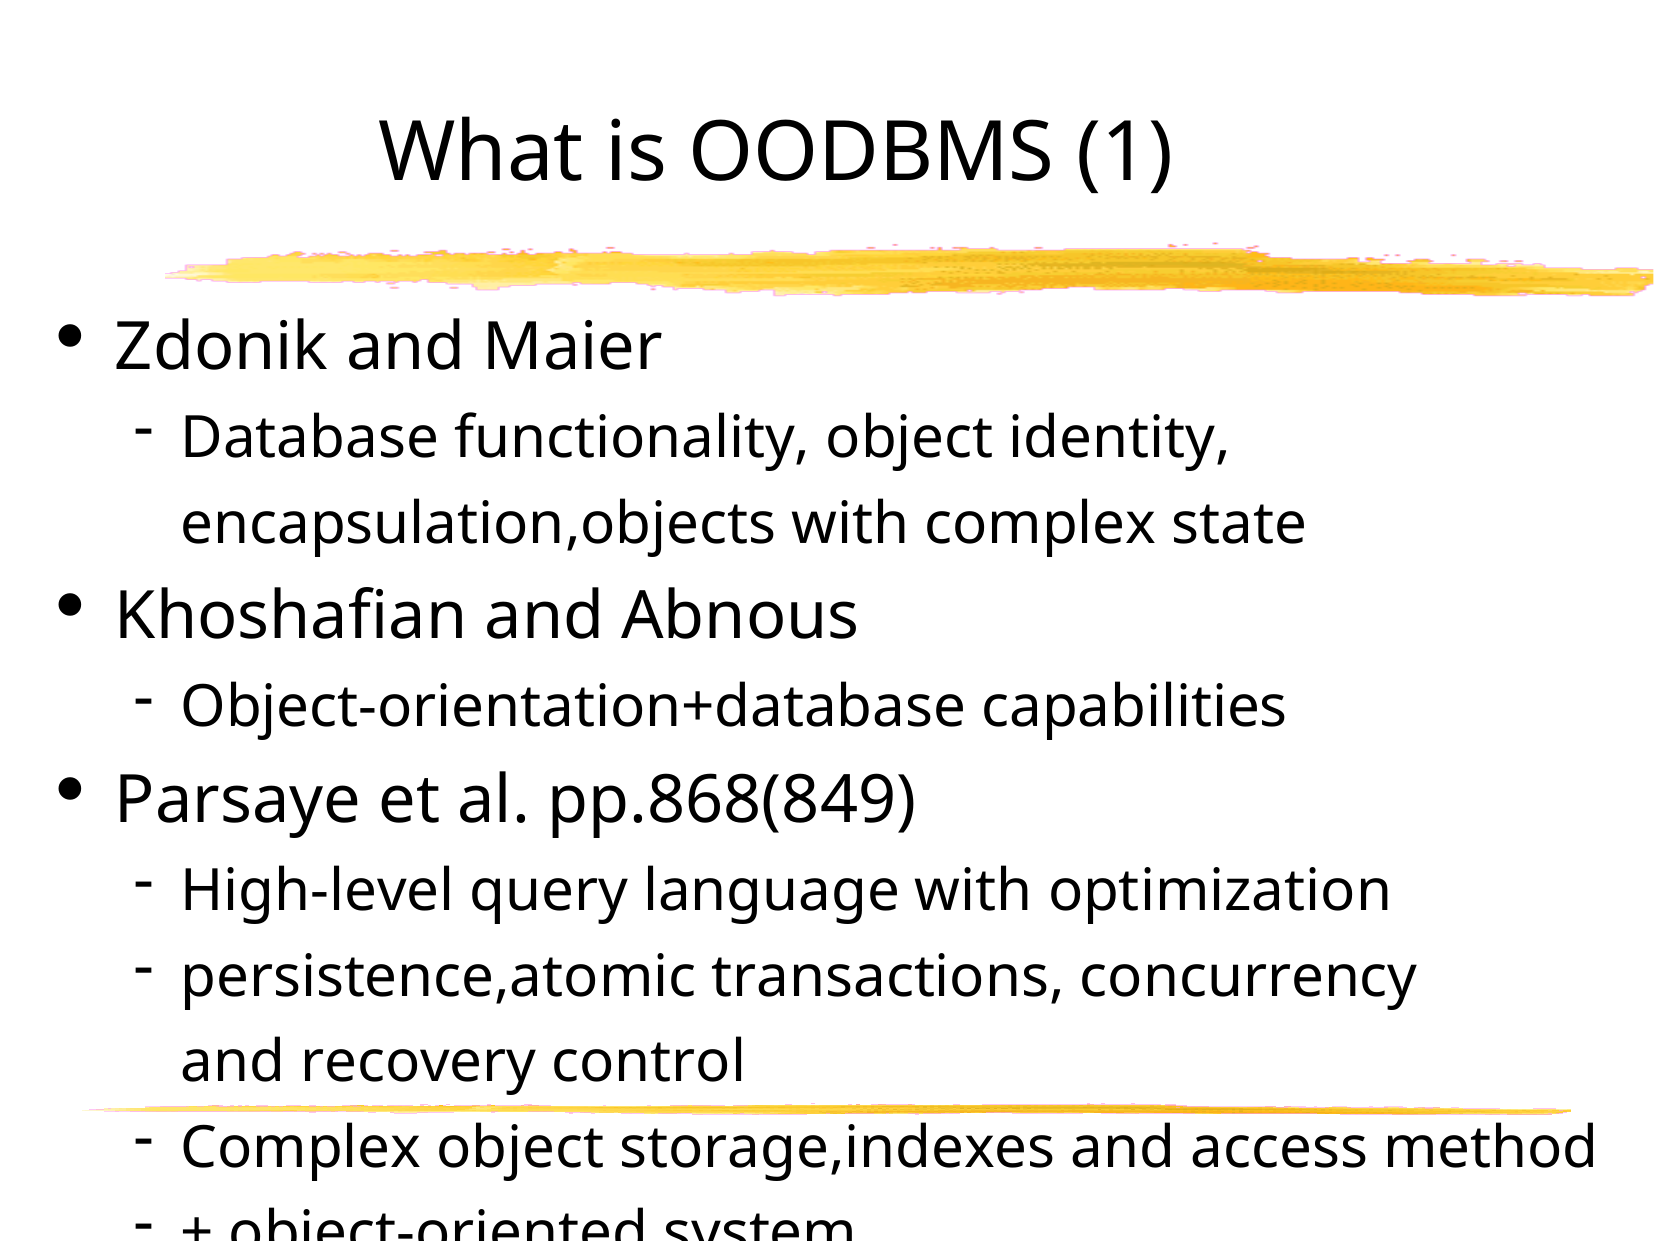

# What is OODBMS (1)
Zdonik and Maier
Database functionality, object identity,
encapsulation,objects with complex state
Khoshafian and Abnous
Object-orientation+database capabilities
Parsaye et al. pp.868(849)
High-level query language with optimization
persistence,atomic transactions, concurrency
and recovery control
Complex object storage,indexes and access method
+ object-oriented system